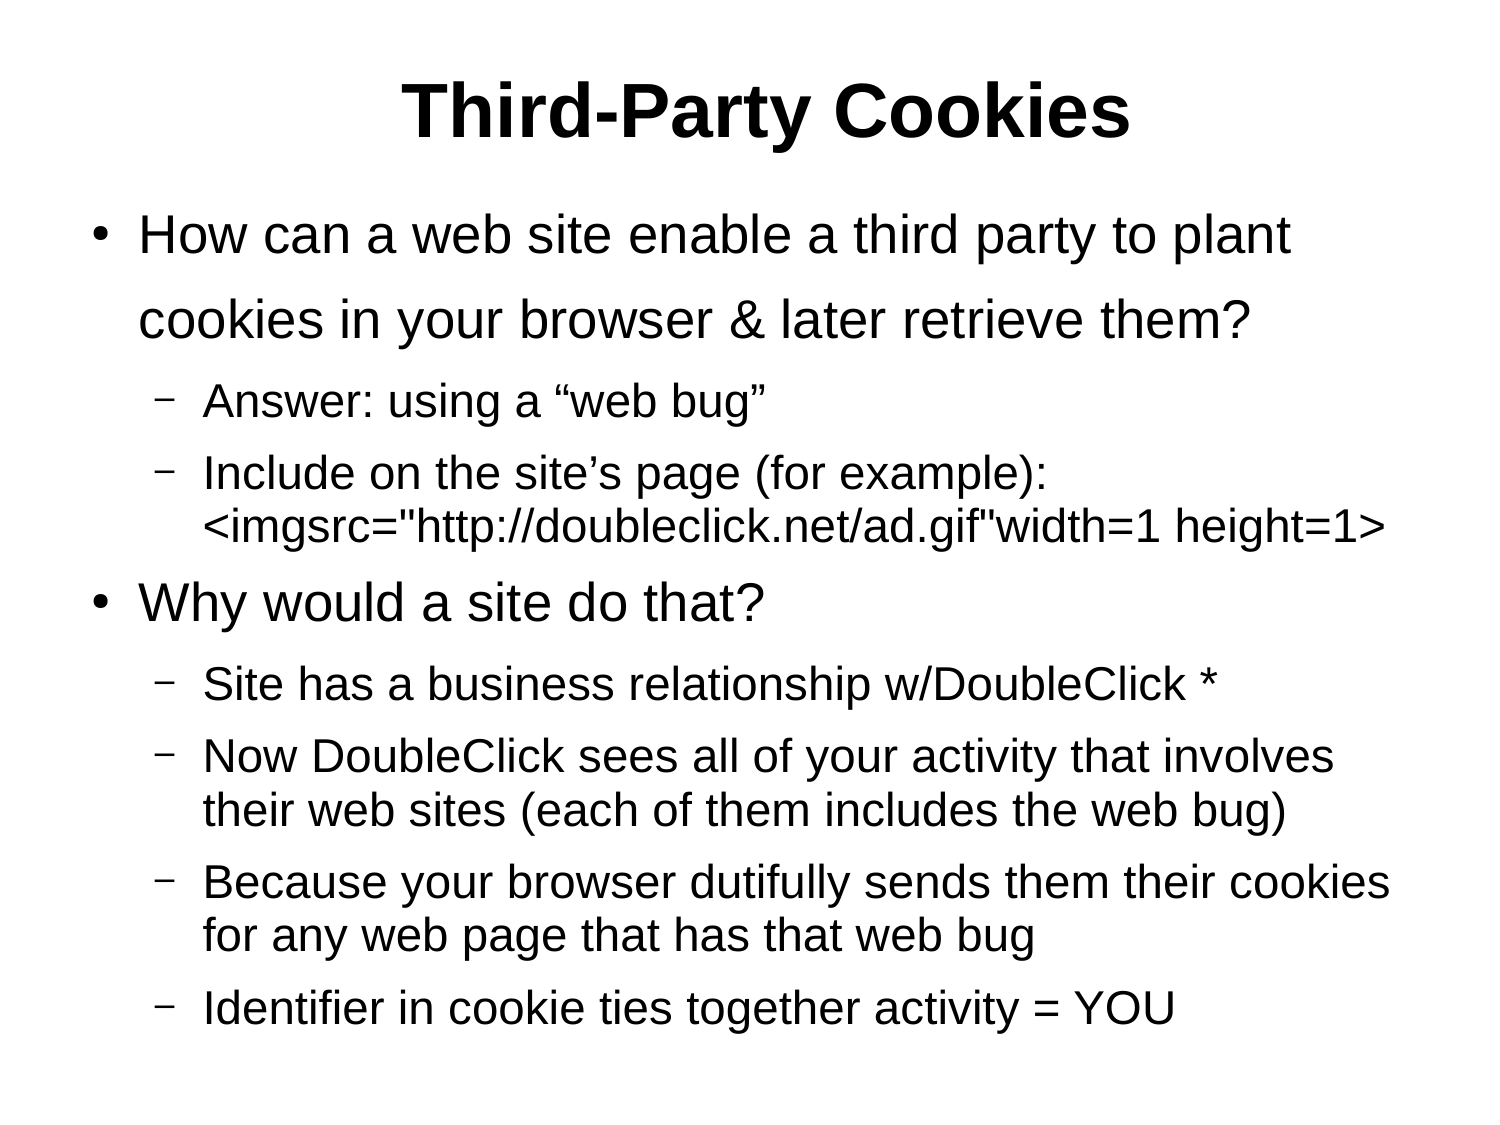

# Third-Party Cookies
How can a web site enable a third party to plant
cookies in your browser & later retrieve them?
Answer: using a “web bug”
Include on the site’s page (for example):
<img src="http://doubleclick.net/ad.gif" width=1 height=1>
Why would a site do that?
Site has a business relationship w/DoubleClick *
Now DoubleClick sees all of your activity that involves
their web sites (each of them includes the web bug)
Because your browser dutifully sends them their cookies for any web page that has that web bug
Identifier in cookie ties together activity = YOU